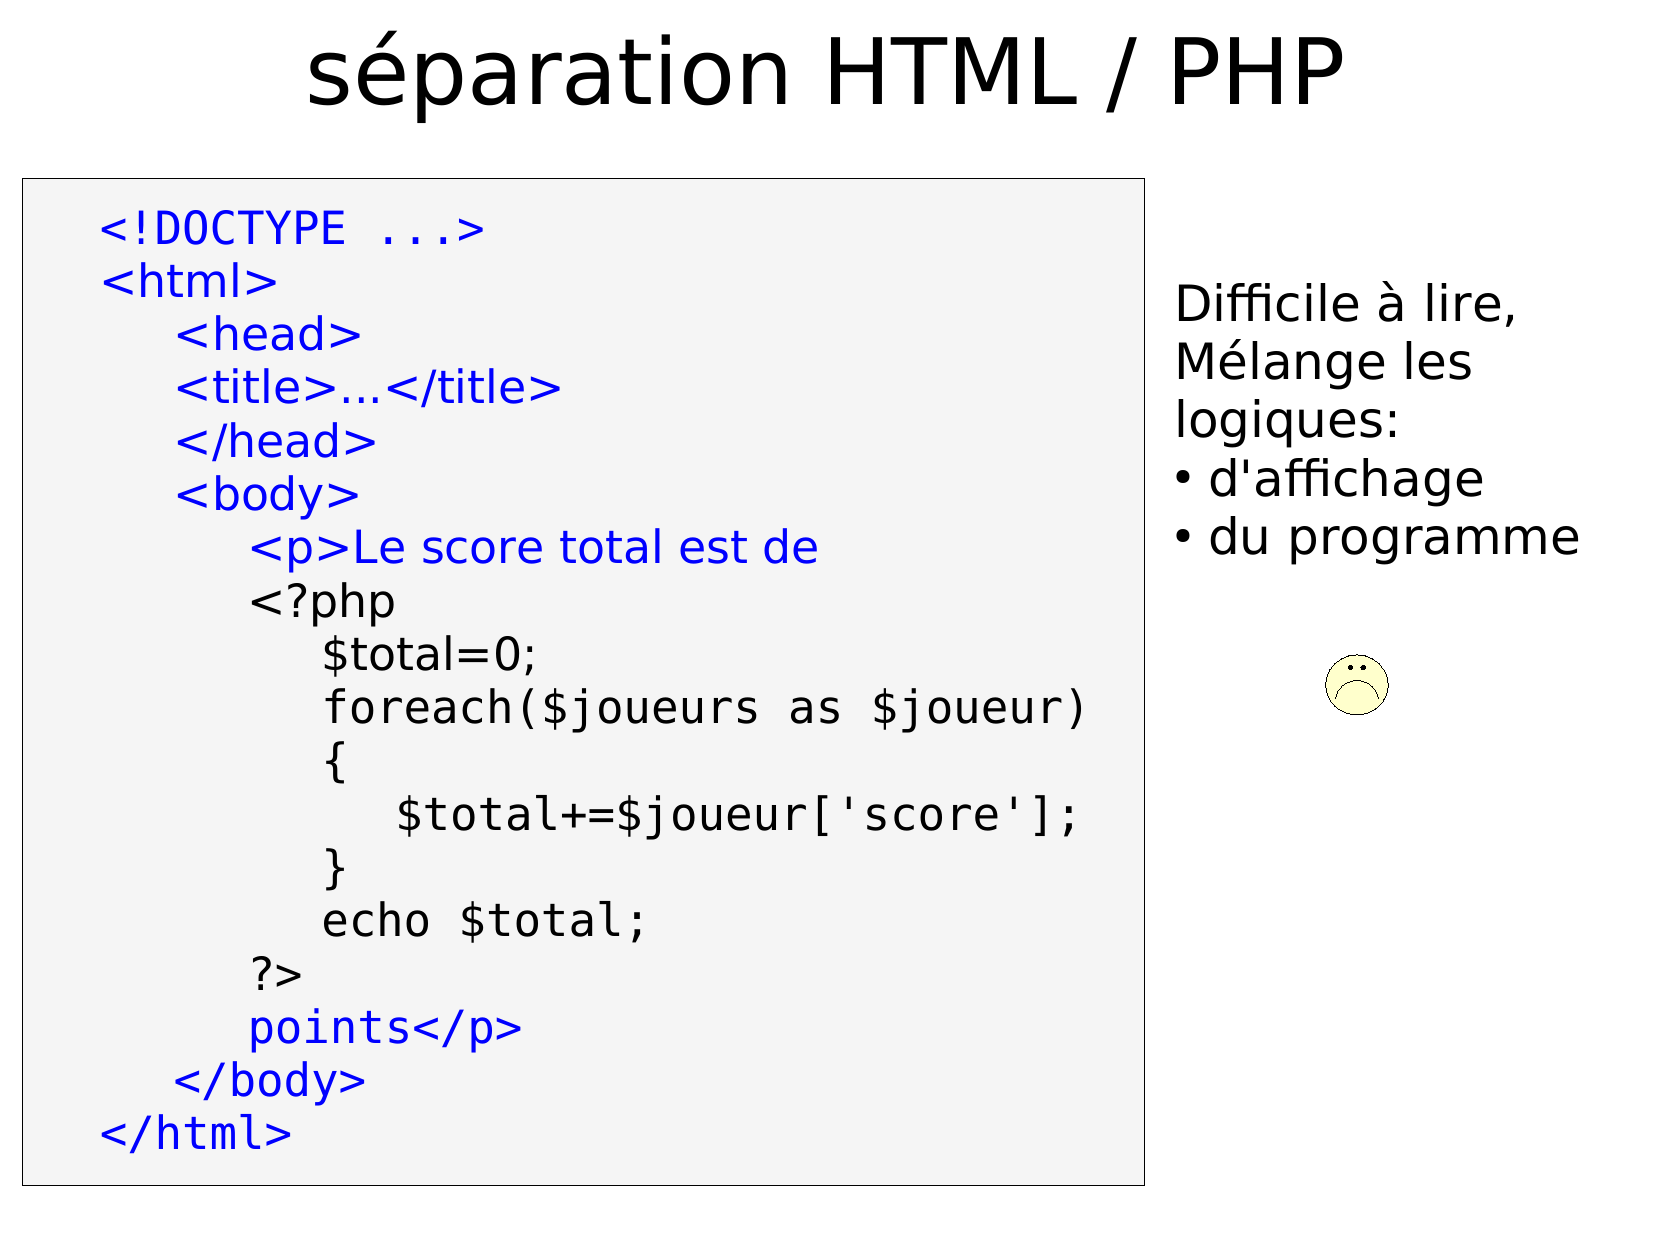

# séparation HTML / PHP
<!DOCTYPE ...>
<html>
	<head>
 	<title>...</title>
	</head>
	<body>
		<p>Le score total est de
		<?php
			$total=0;
			foreach($joueurs as $joueur)
			{
				$total+=$joueur['score'];
			}
			echo $total;
		?>
		points</p>
	</body>
</html>
Difficile à lire,
Mélange les
logiques:
 d'affichage
 du programme